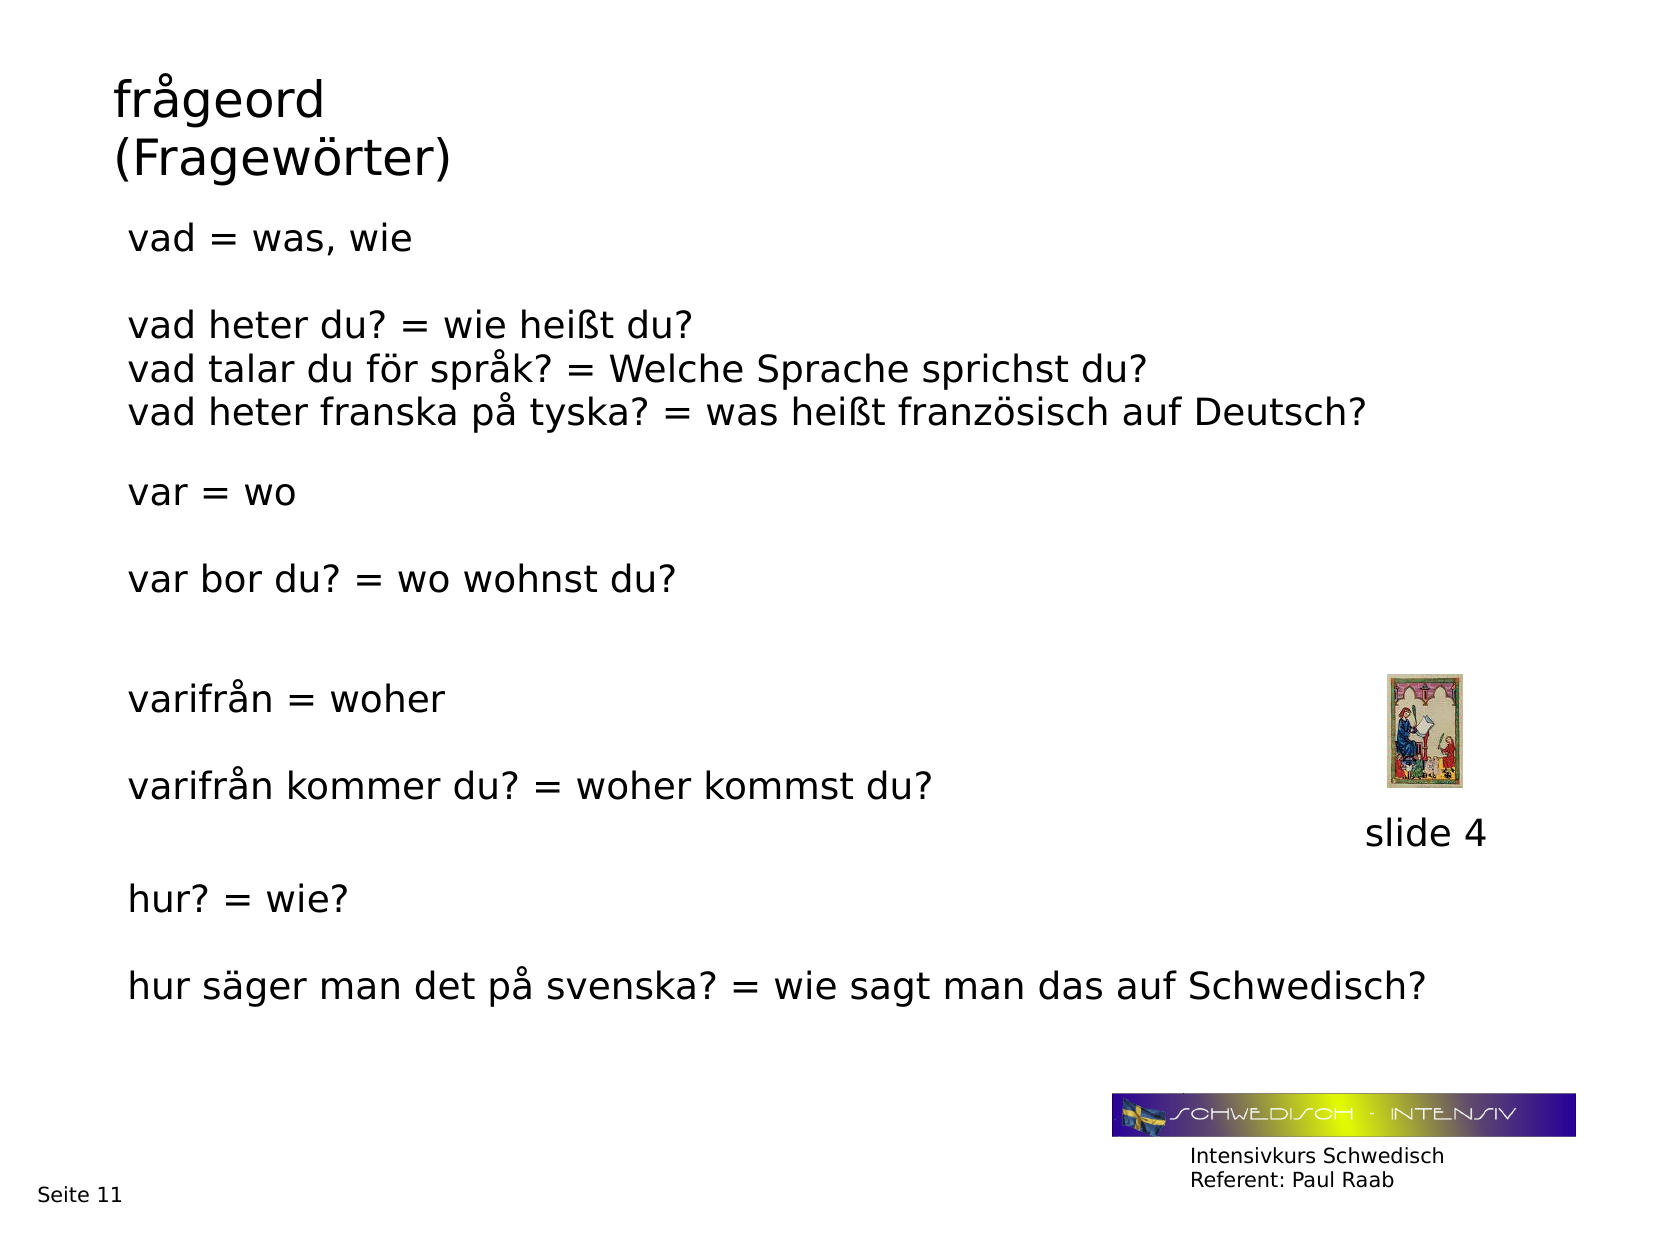

frågeord
(Fragewörter)
vad = was, wie
vad heter du? = wie heißt du?
vad talar du för språk? = Welche Sprache sprichst du?
vad heter franska på tyska? = was heißt französisch auf Deutsch?
var = wo
var bor du? = wo wohnst du?
varifrån = woher
varifrån kommer du? = woher kommst du?
slide 4
hur? = wie?
hur säger man det på svenska? = wie sagt man das auf Schwedisch?